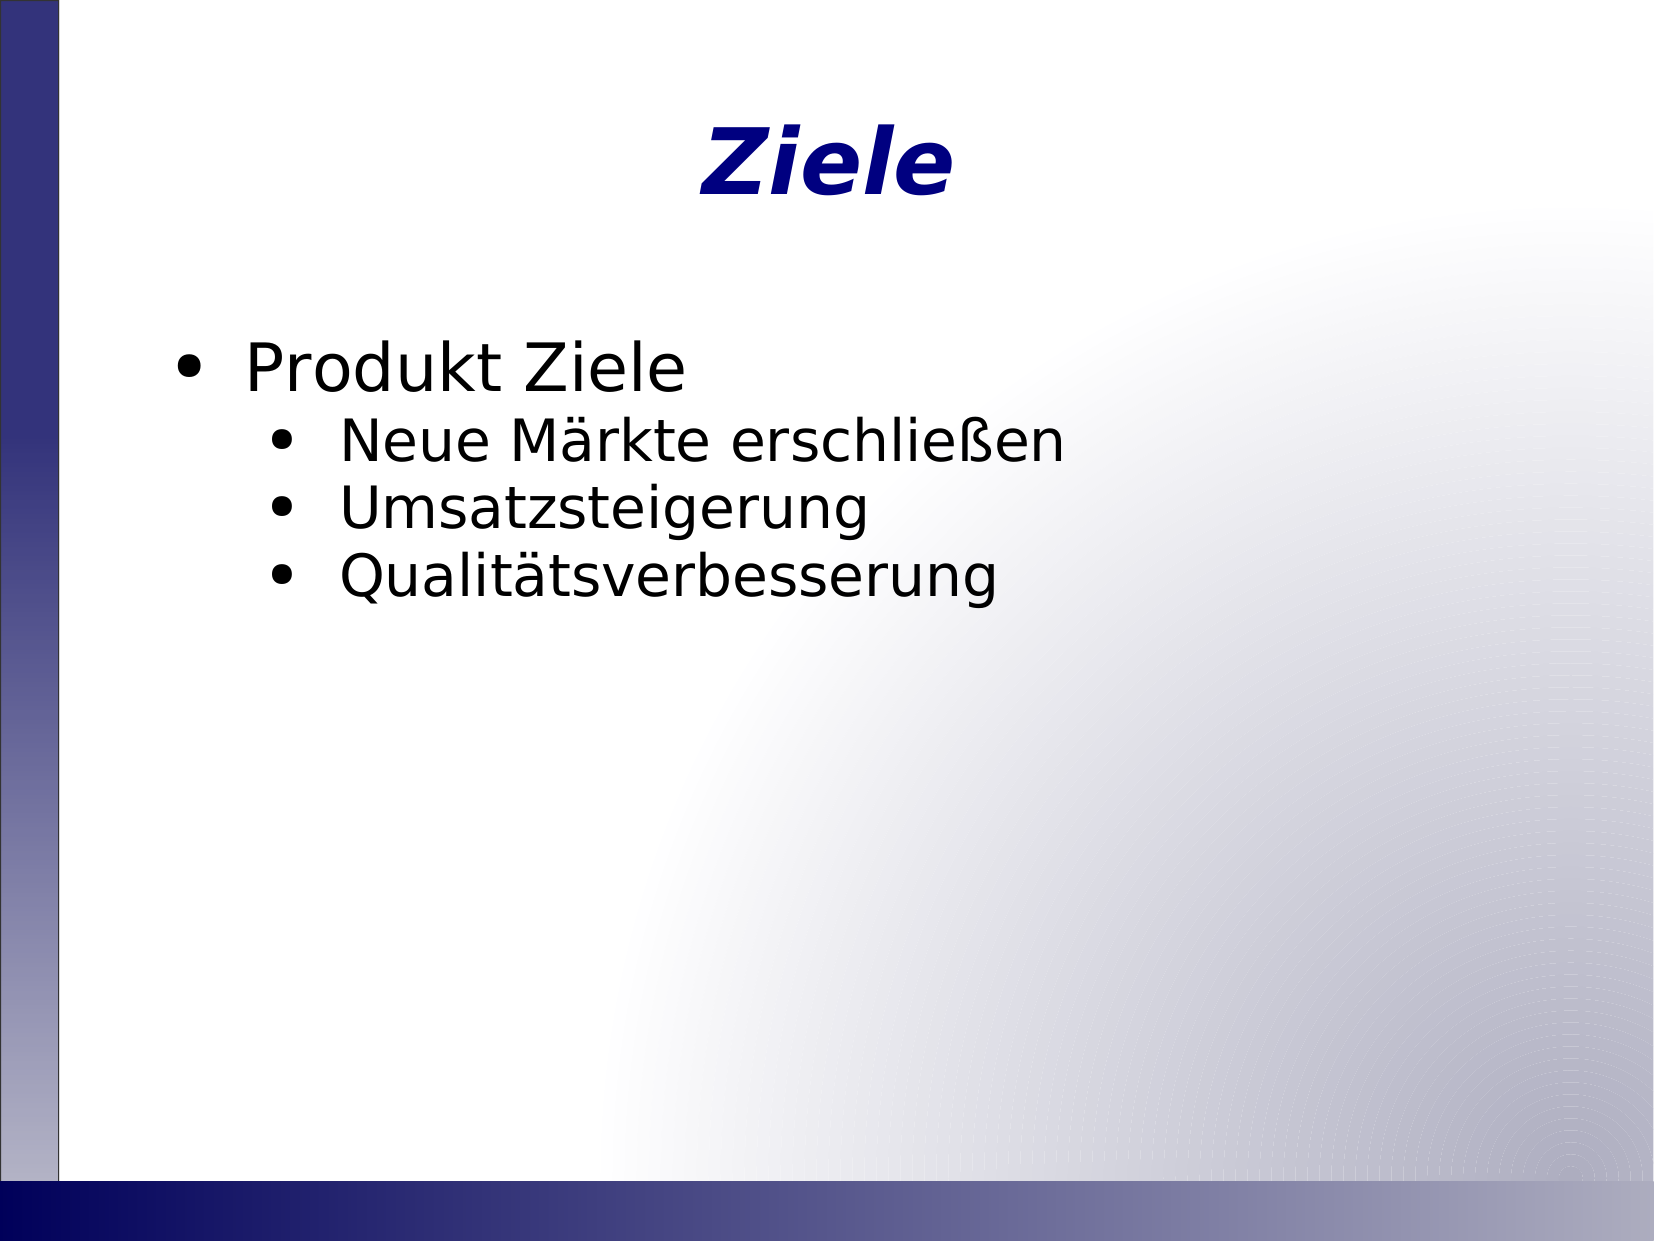

# Ziele
Produkt Ziele
Neue Märkte erschließen
Umsatzsteigerung
Qualitätsverbesserung